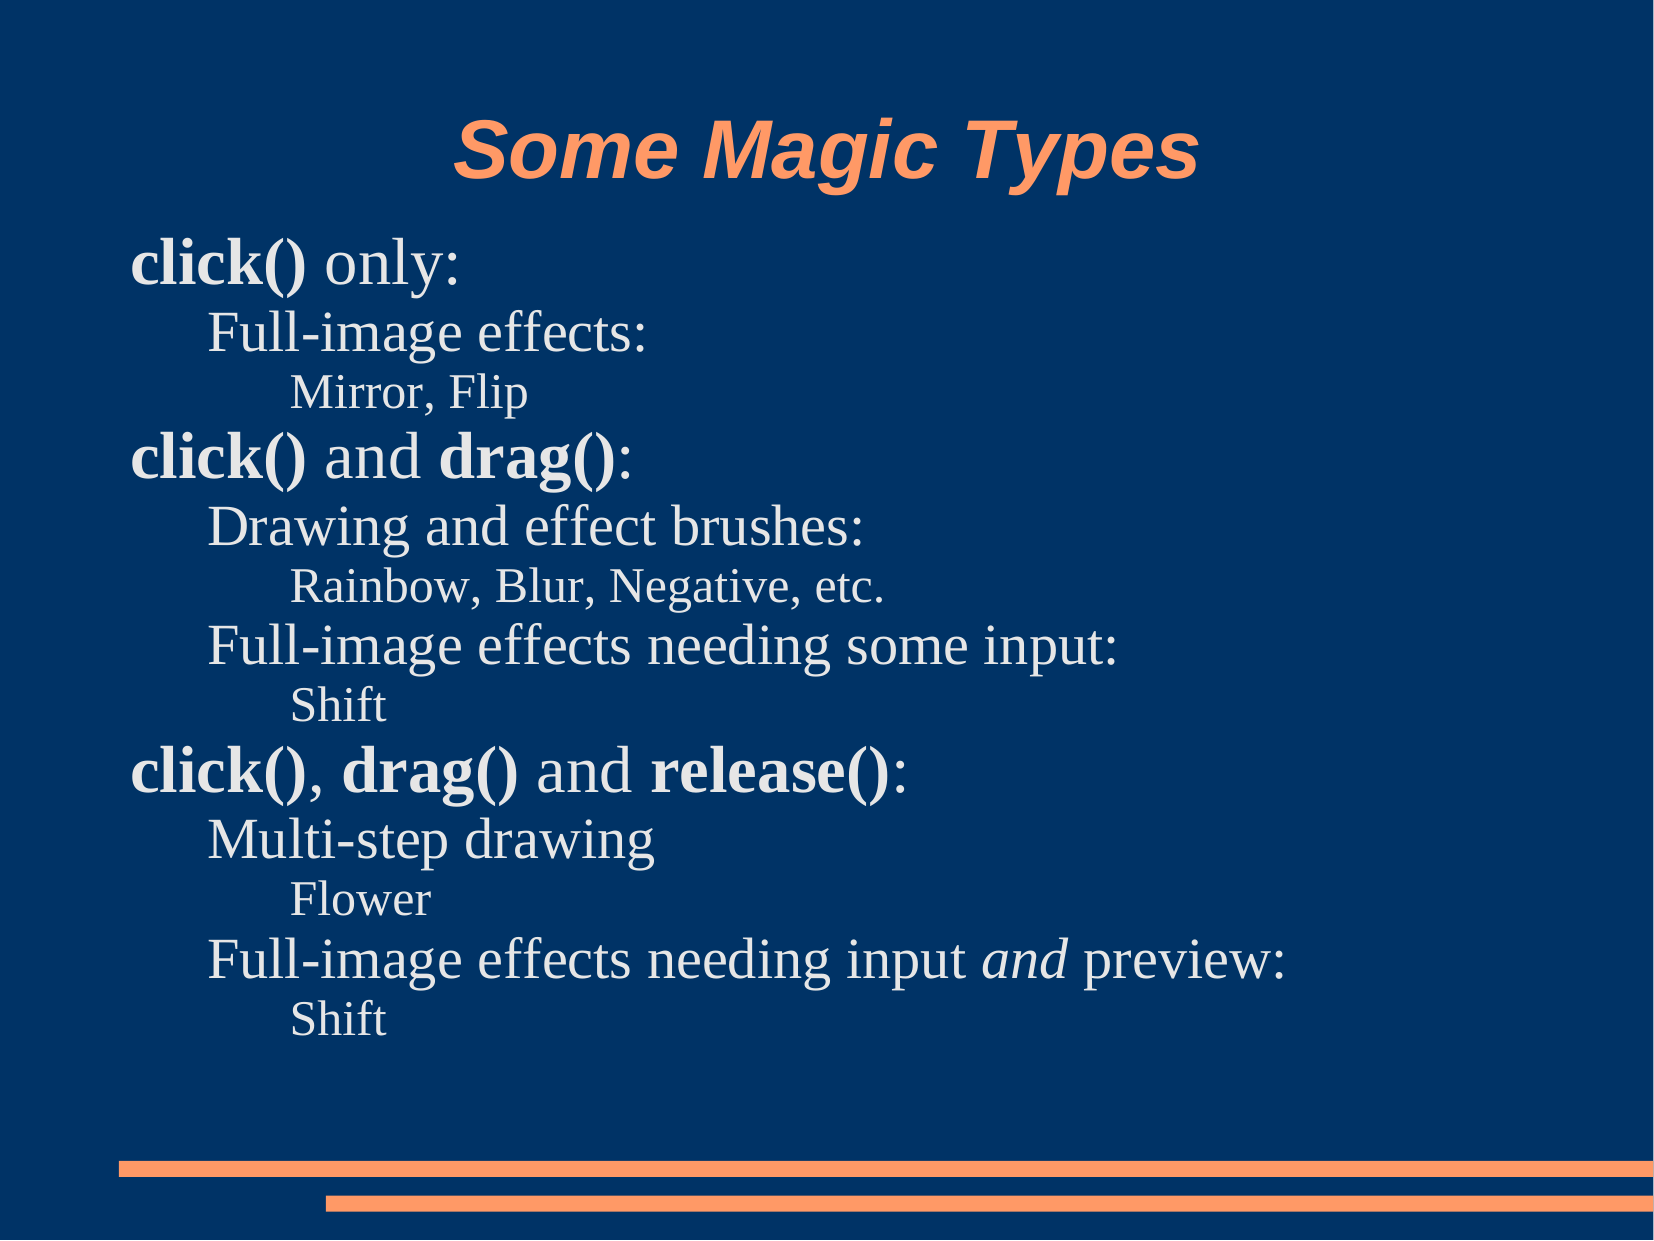

# Some Magic Types
click() only:
Full-image effects:
Mirror, Flip
click() and drag():
Drawing and effect brushes:
Rainbow, Blur, Negative, etc.
Full-image effects needing some input:
Shift
click(), drag() and release():
Multi-step drawing
Flower
Full-image effects needing input and preview:
Shift